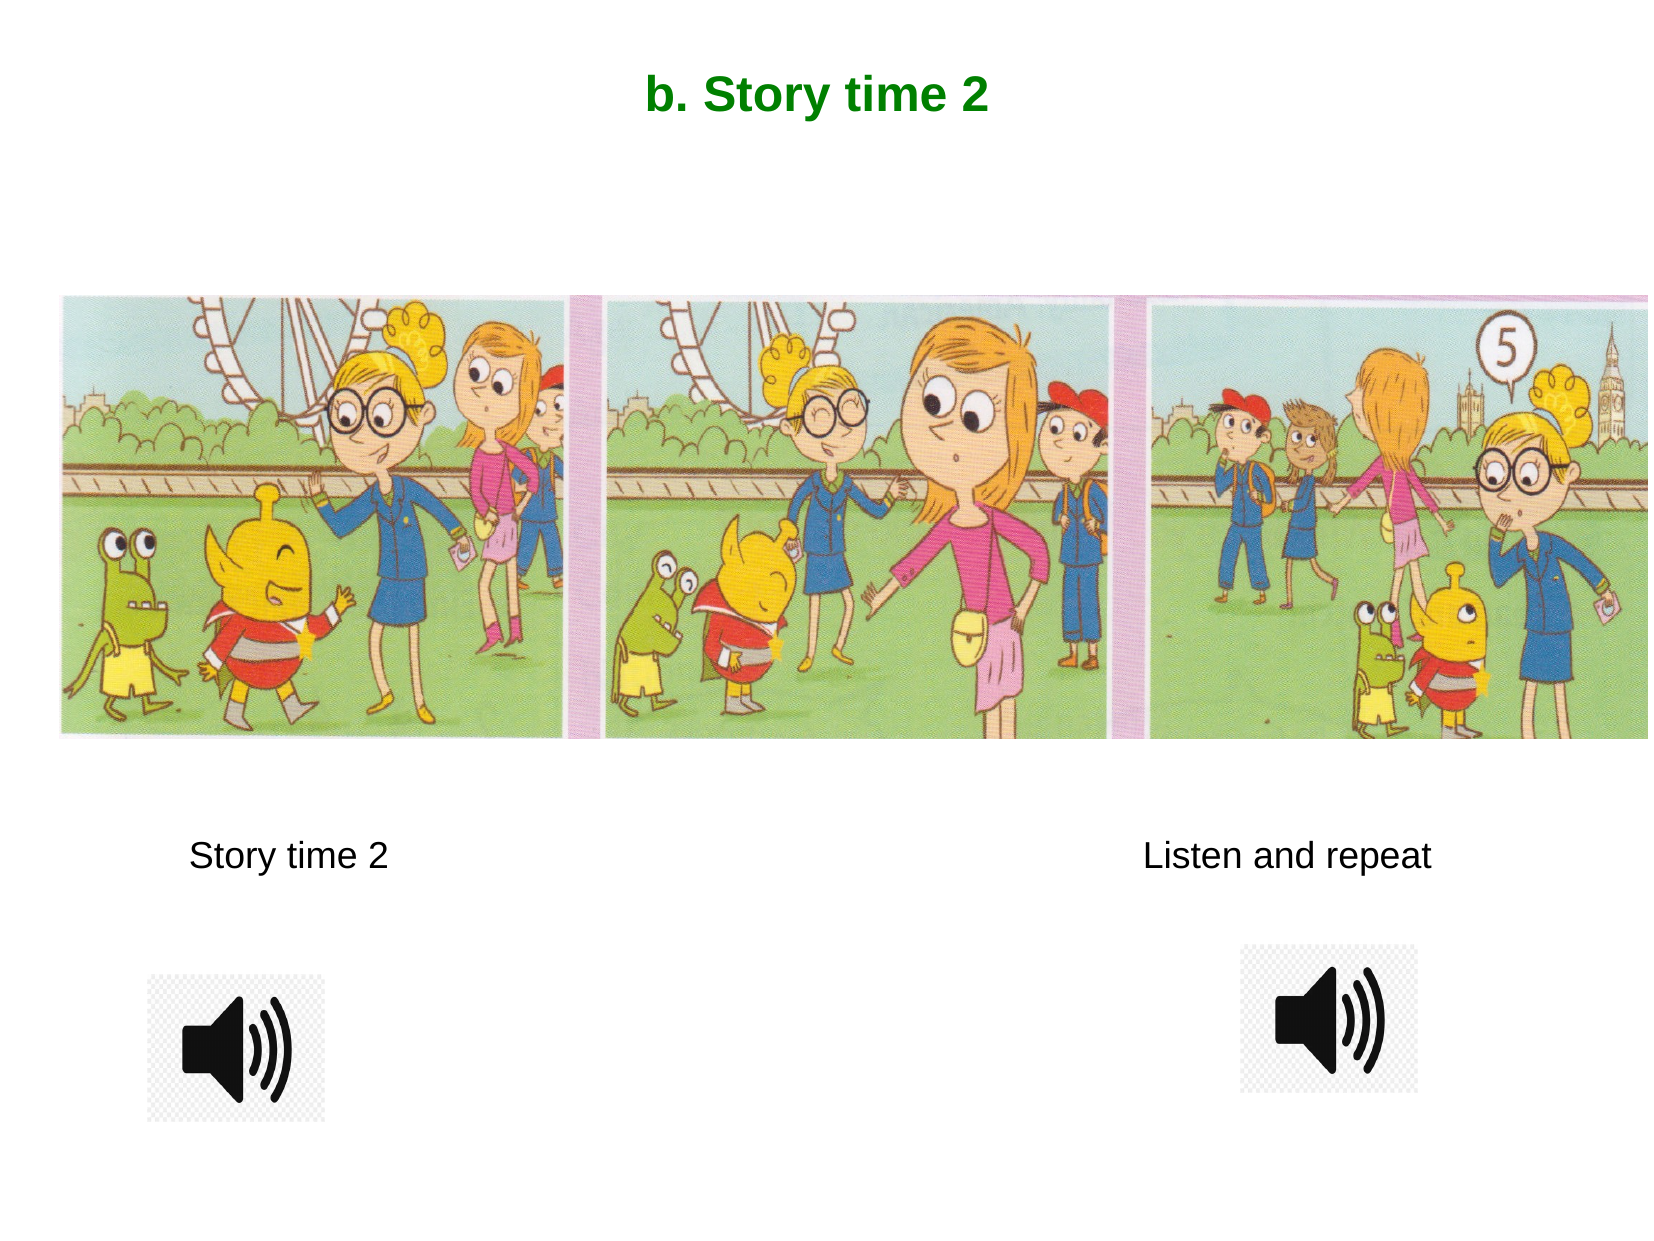

b. Story time 2
Story time 2
Listen and repeat